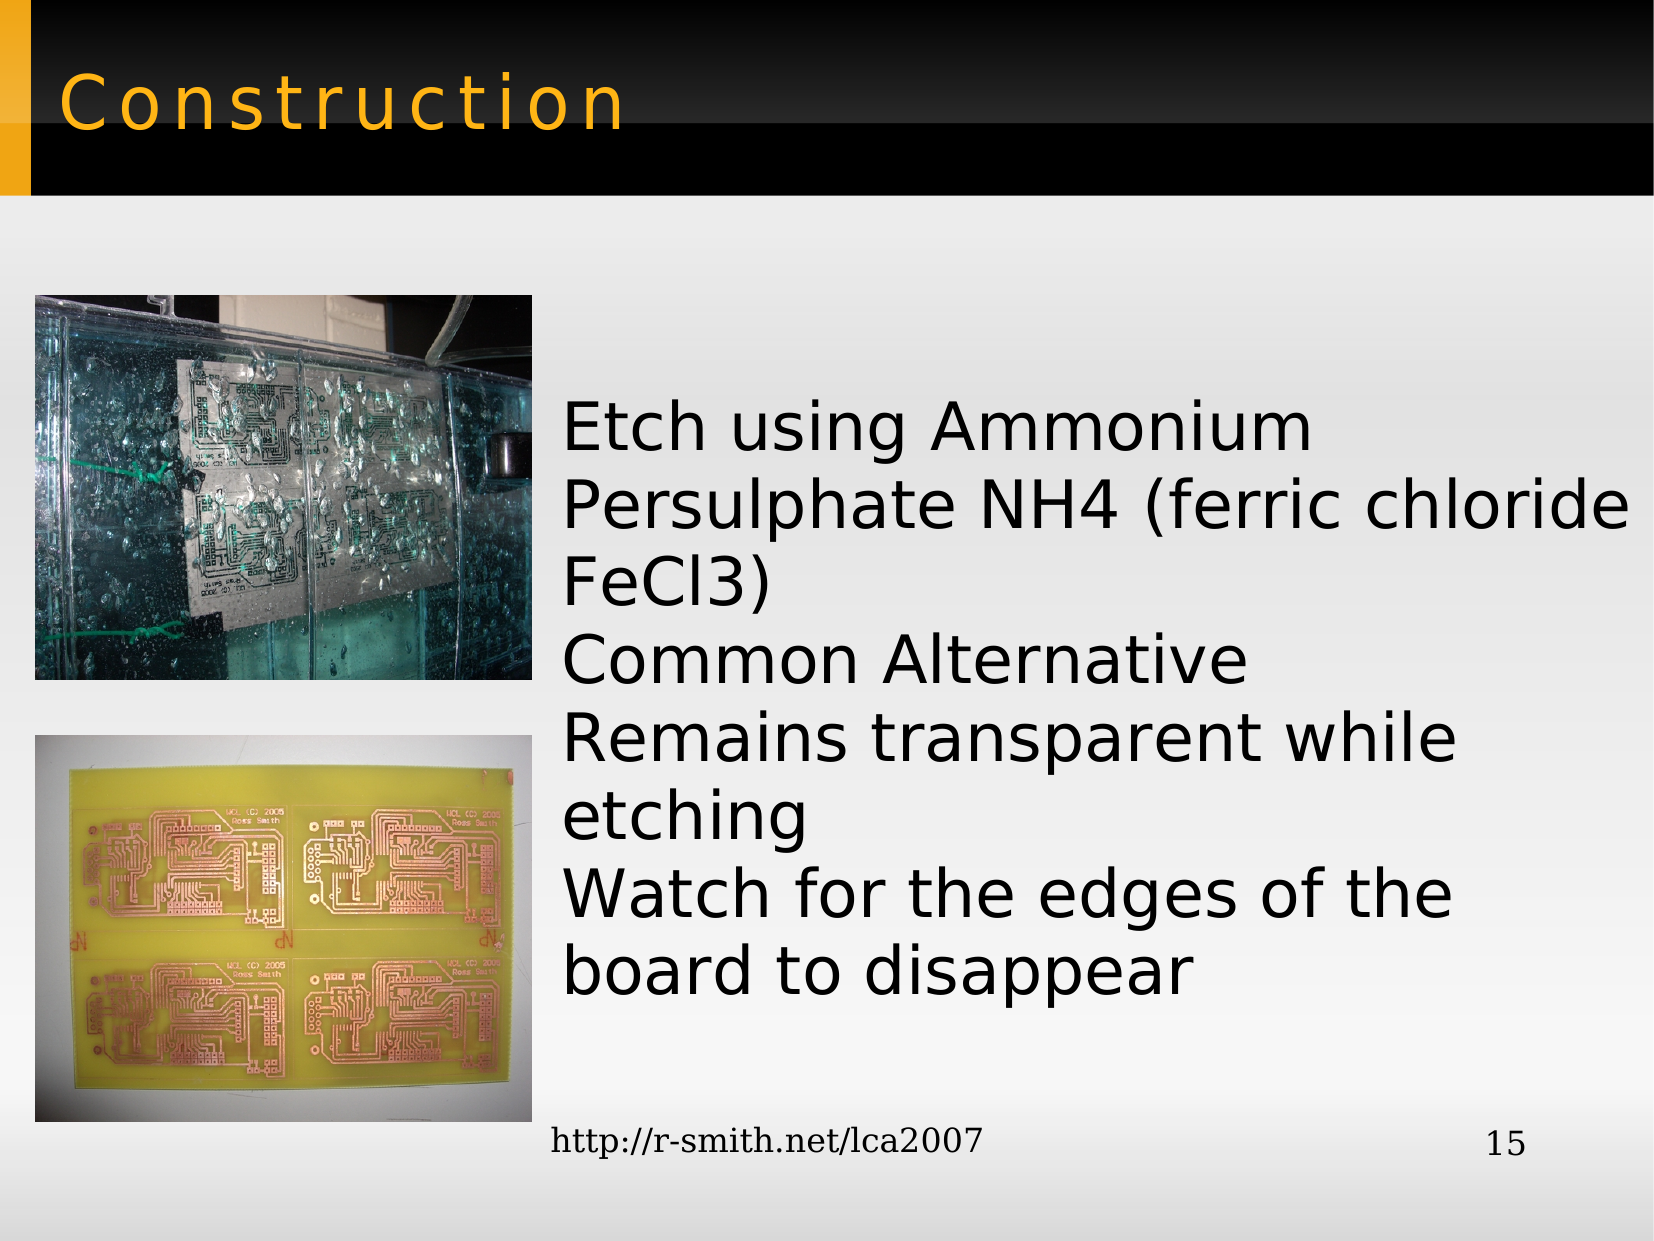

# Construction
Etch using Ammonium Persulphate NH4 (ferric chloride FeCl3)
Common Alternative
Remains transparent while etching
Watch for the edges of the board to disappear
http://r-smith.net/lca2007
15